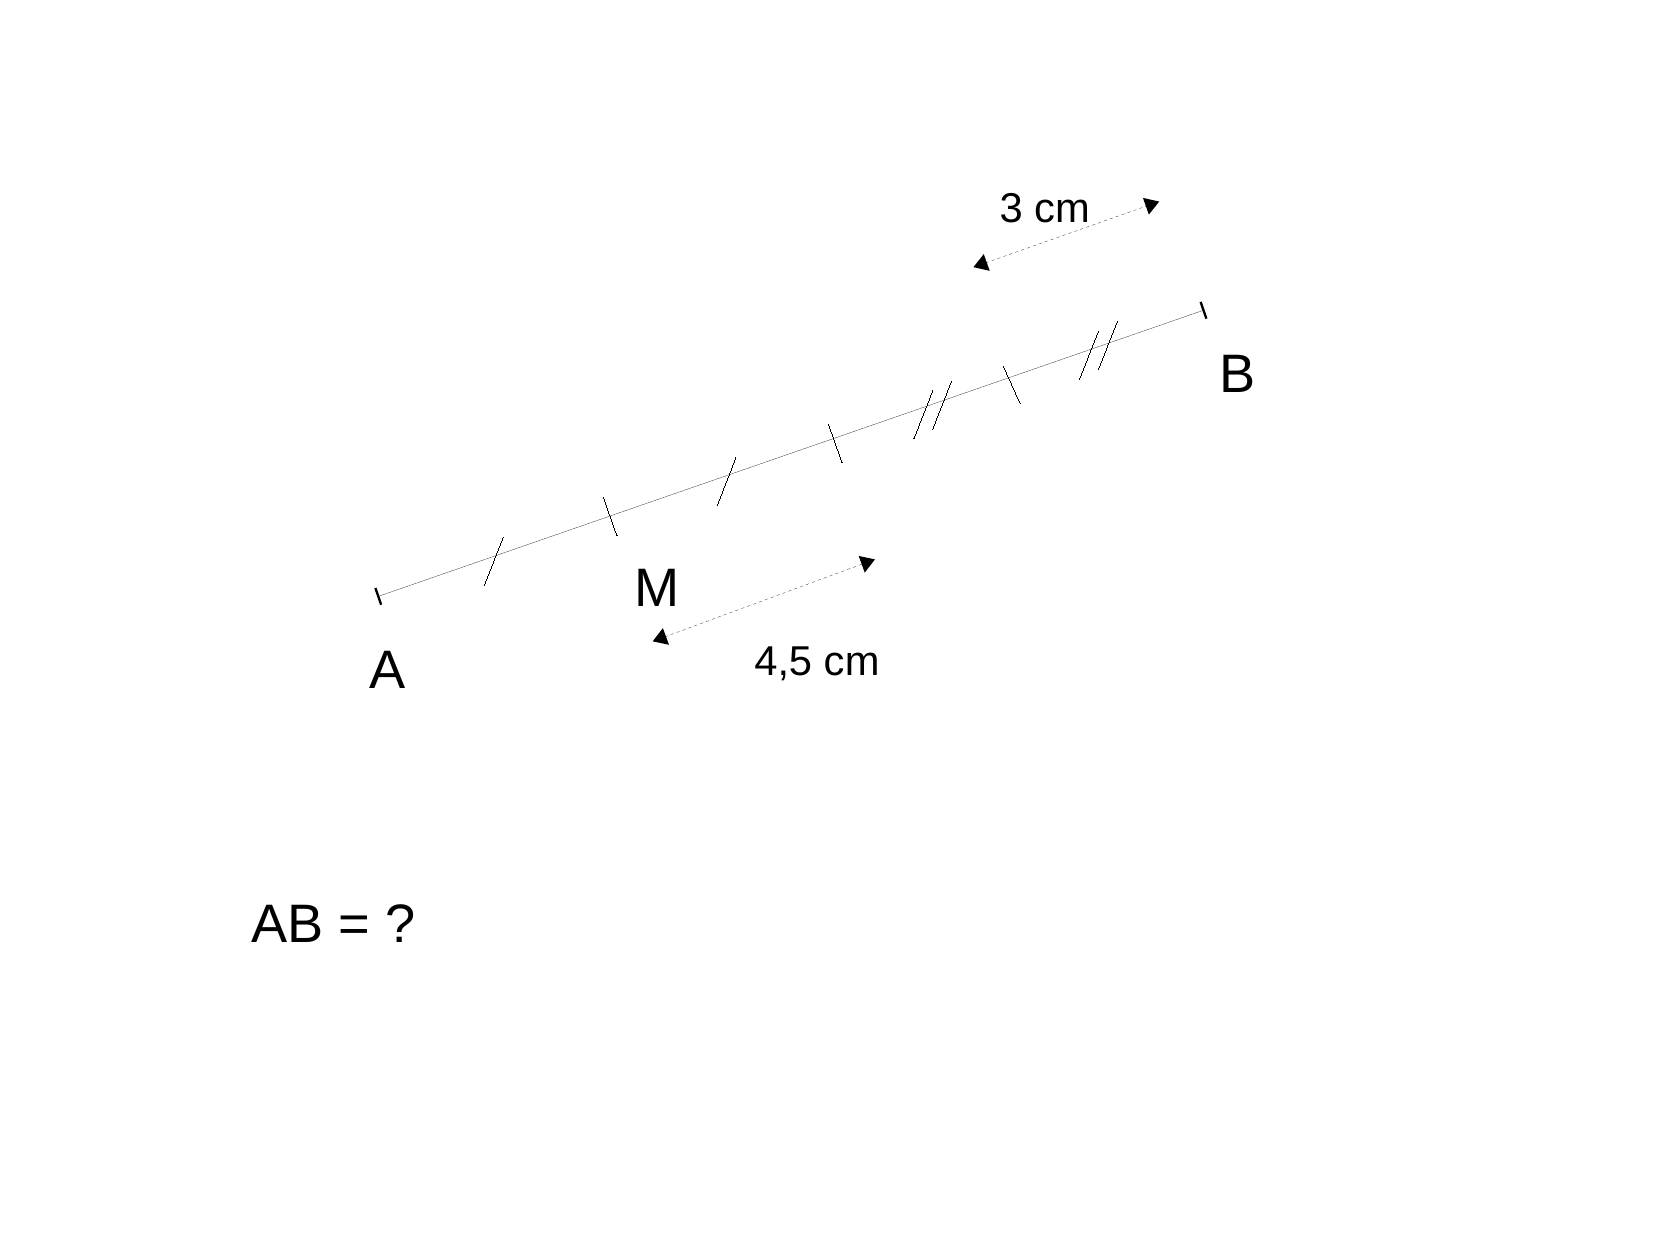

3 cm
B
M
4,5 cm
A
AB = ?